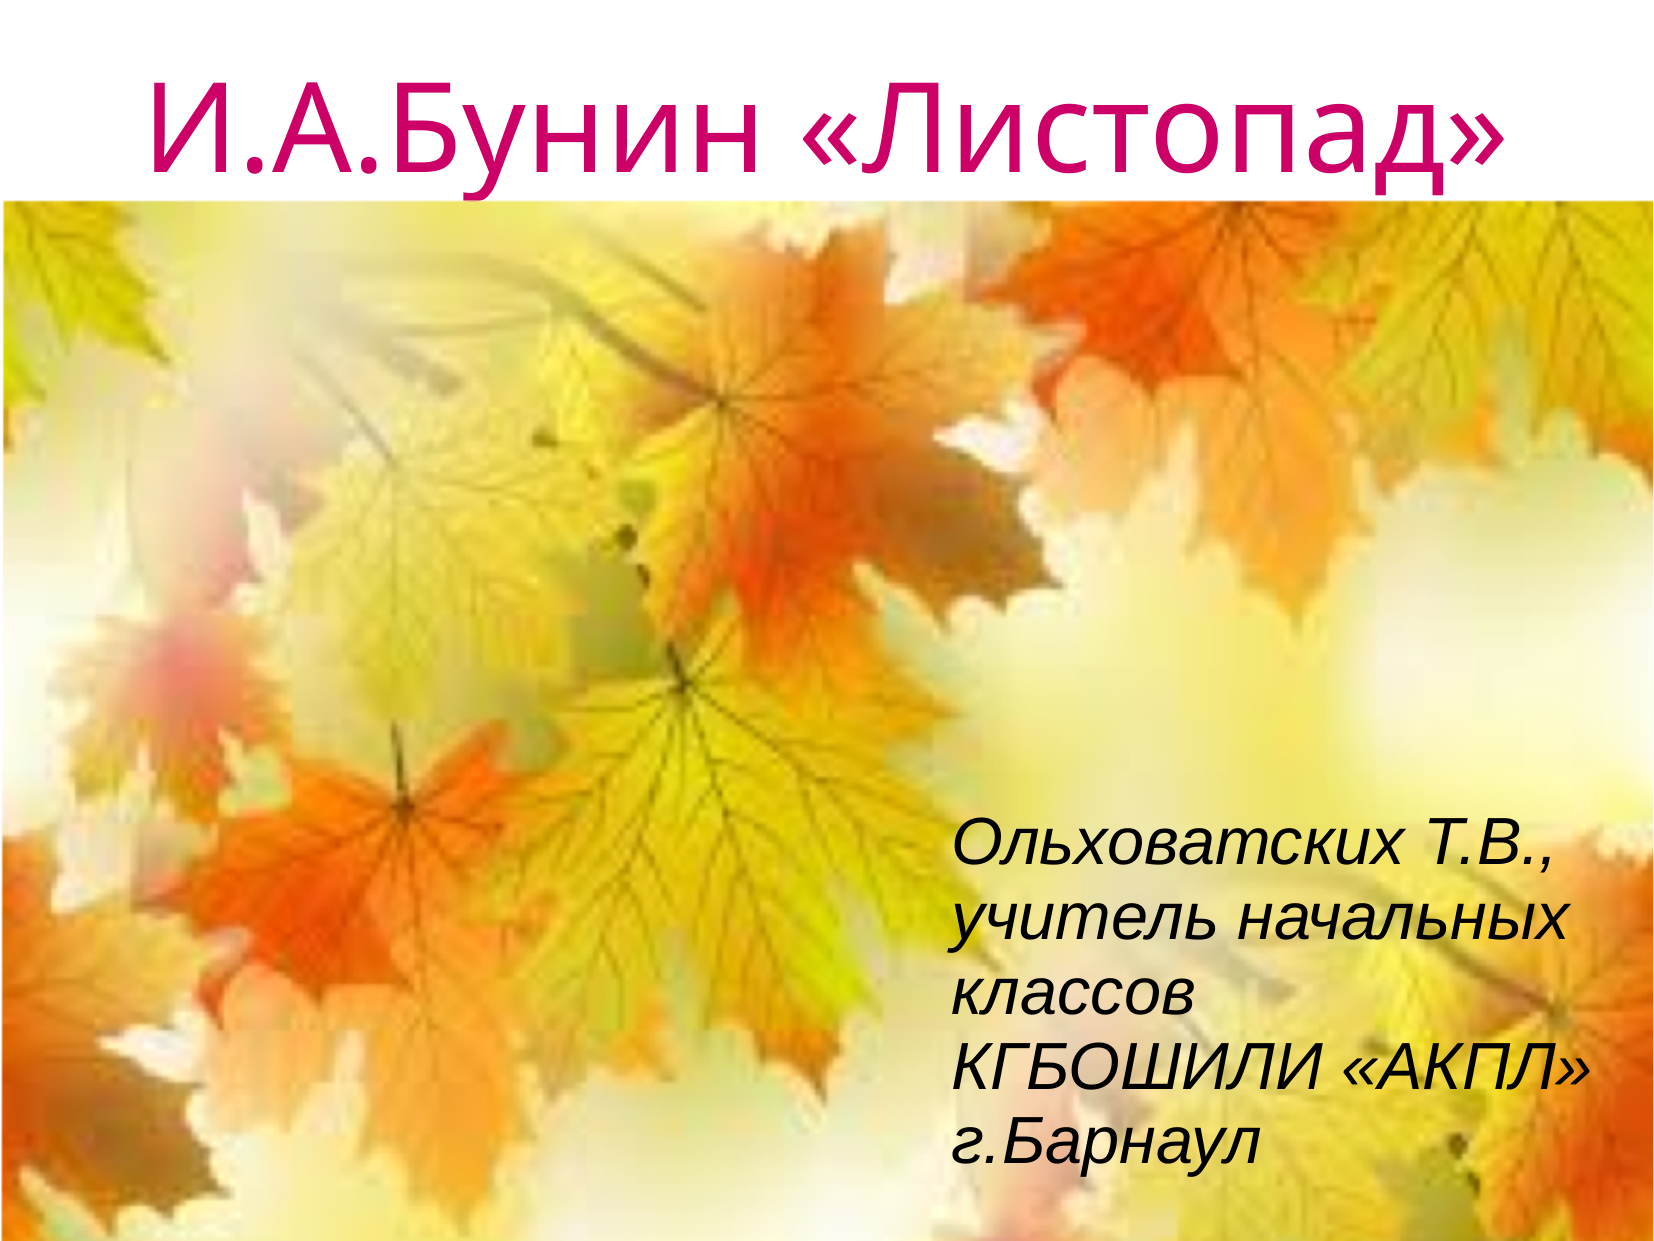

# И.А.Бунин «Листопад»
Ольховатских Т.В.,
учитель начальных классов
КГБОШИЛИ «АКПЛ»
г.Барнаул